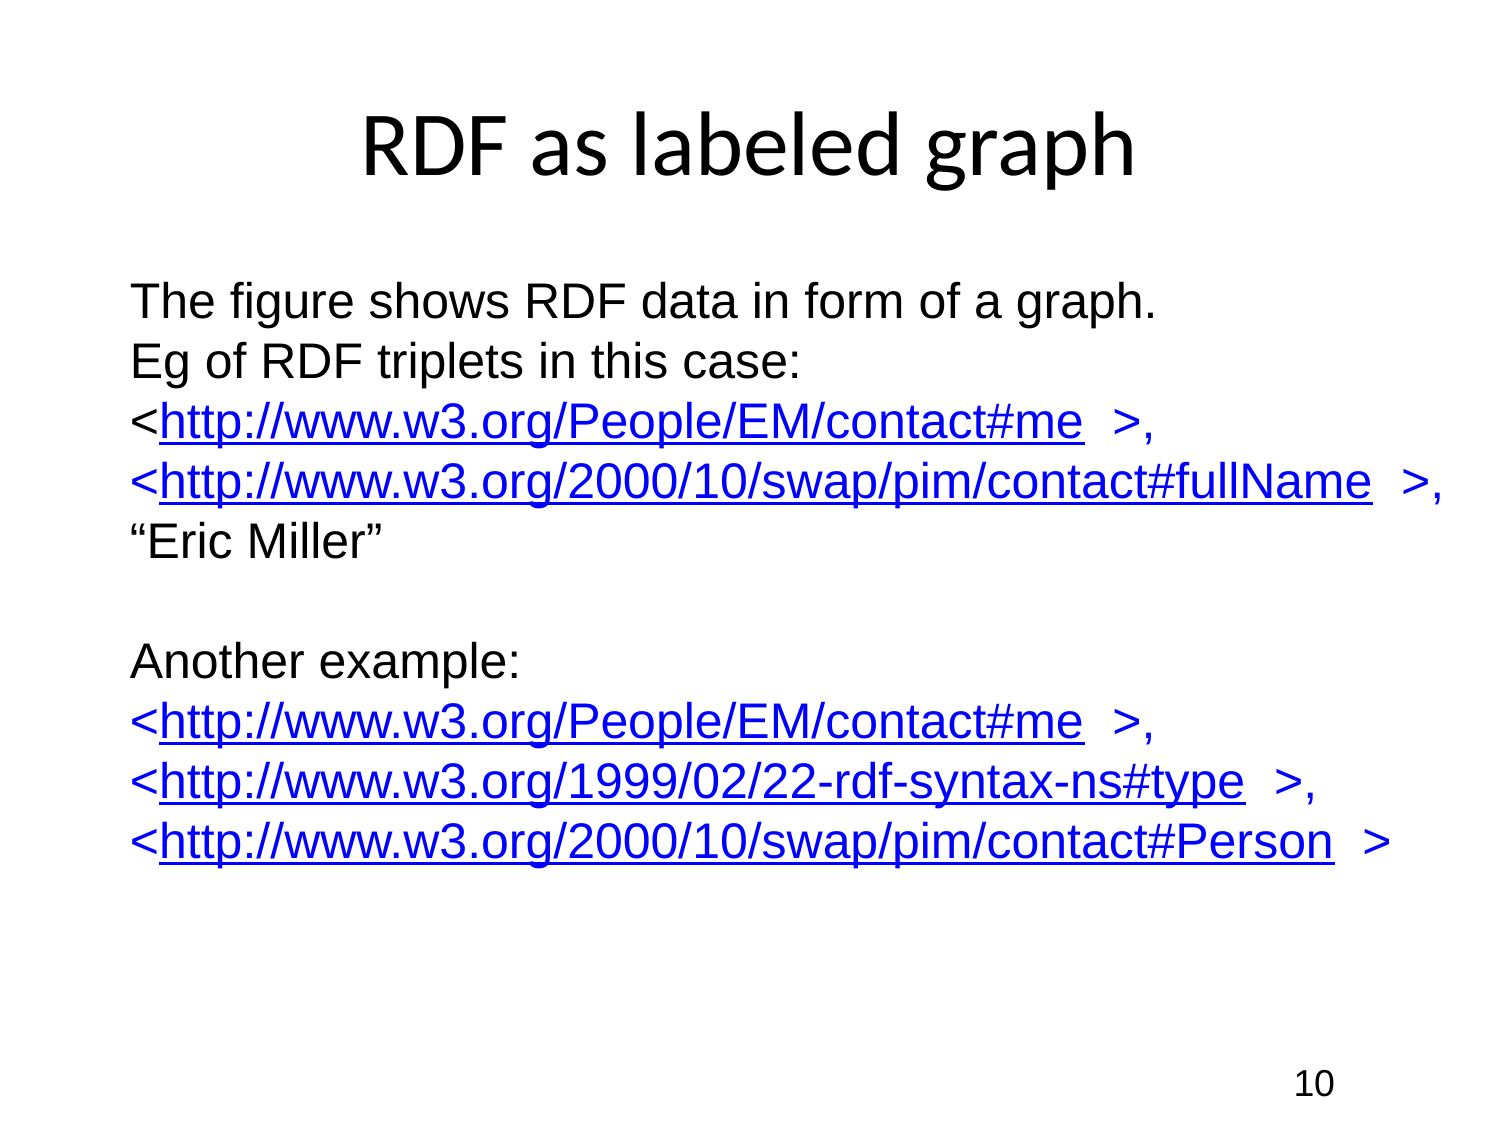

RDF as labeled graph
The figure shows RDF data in form of a graph.
Eg of RDF triplets in this case:
<http://www.w3.org/People/EM/contact#me >,
<http://www.w3.org/2000/10/swap/pim/contact#fullName >,
“Eric Miller”
Another example:
<http://www.w3.org/People/EM/contact#me >,
<http://www.w3.org/1999/02/22-rdf-syntax-ns#type >,
<http://www.w3.org/2000/10/swap/pim/contact#Person >